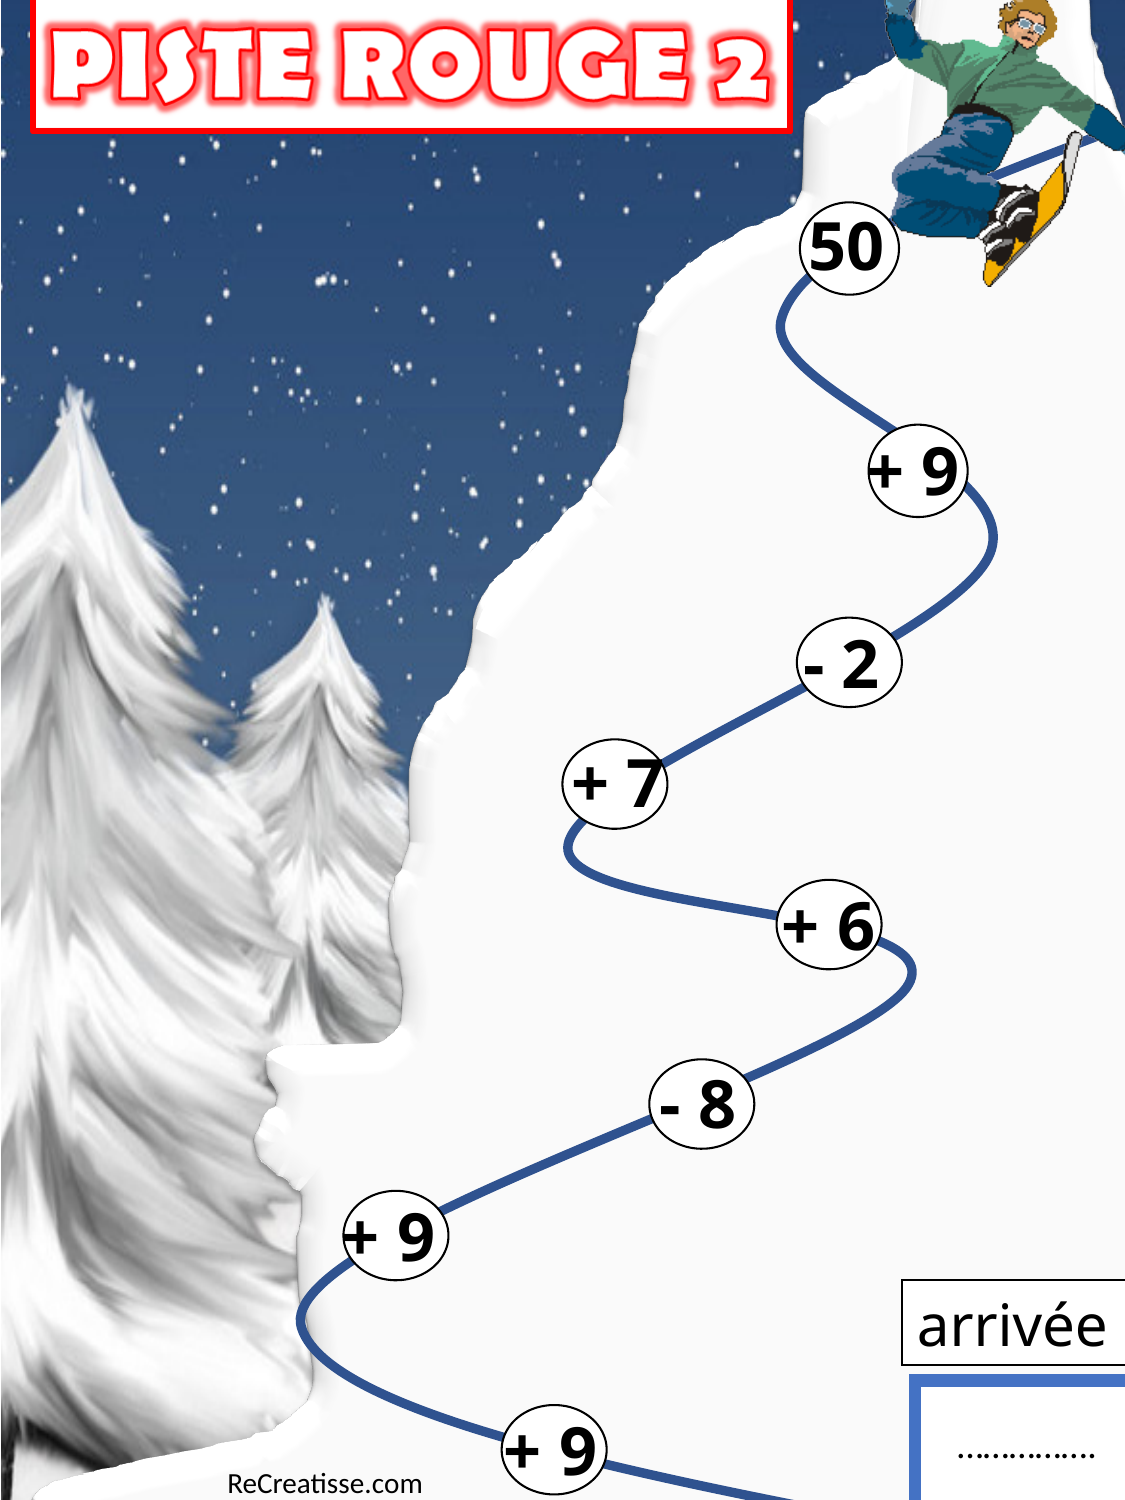

PISTE ROUGE 1
50
départ
+ 9
- 2
+ 7
+ 6
- 8
+ 9
arrivée
…………….
+ 9
ReCreatisse.com